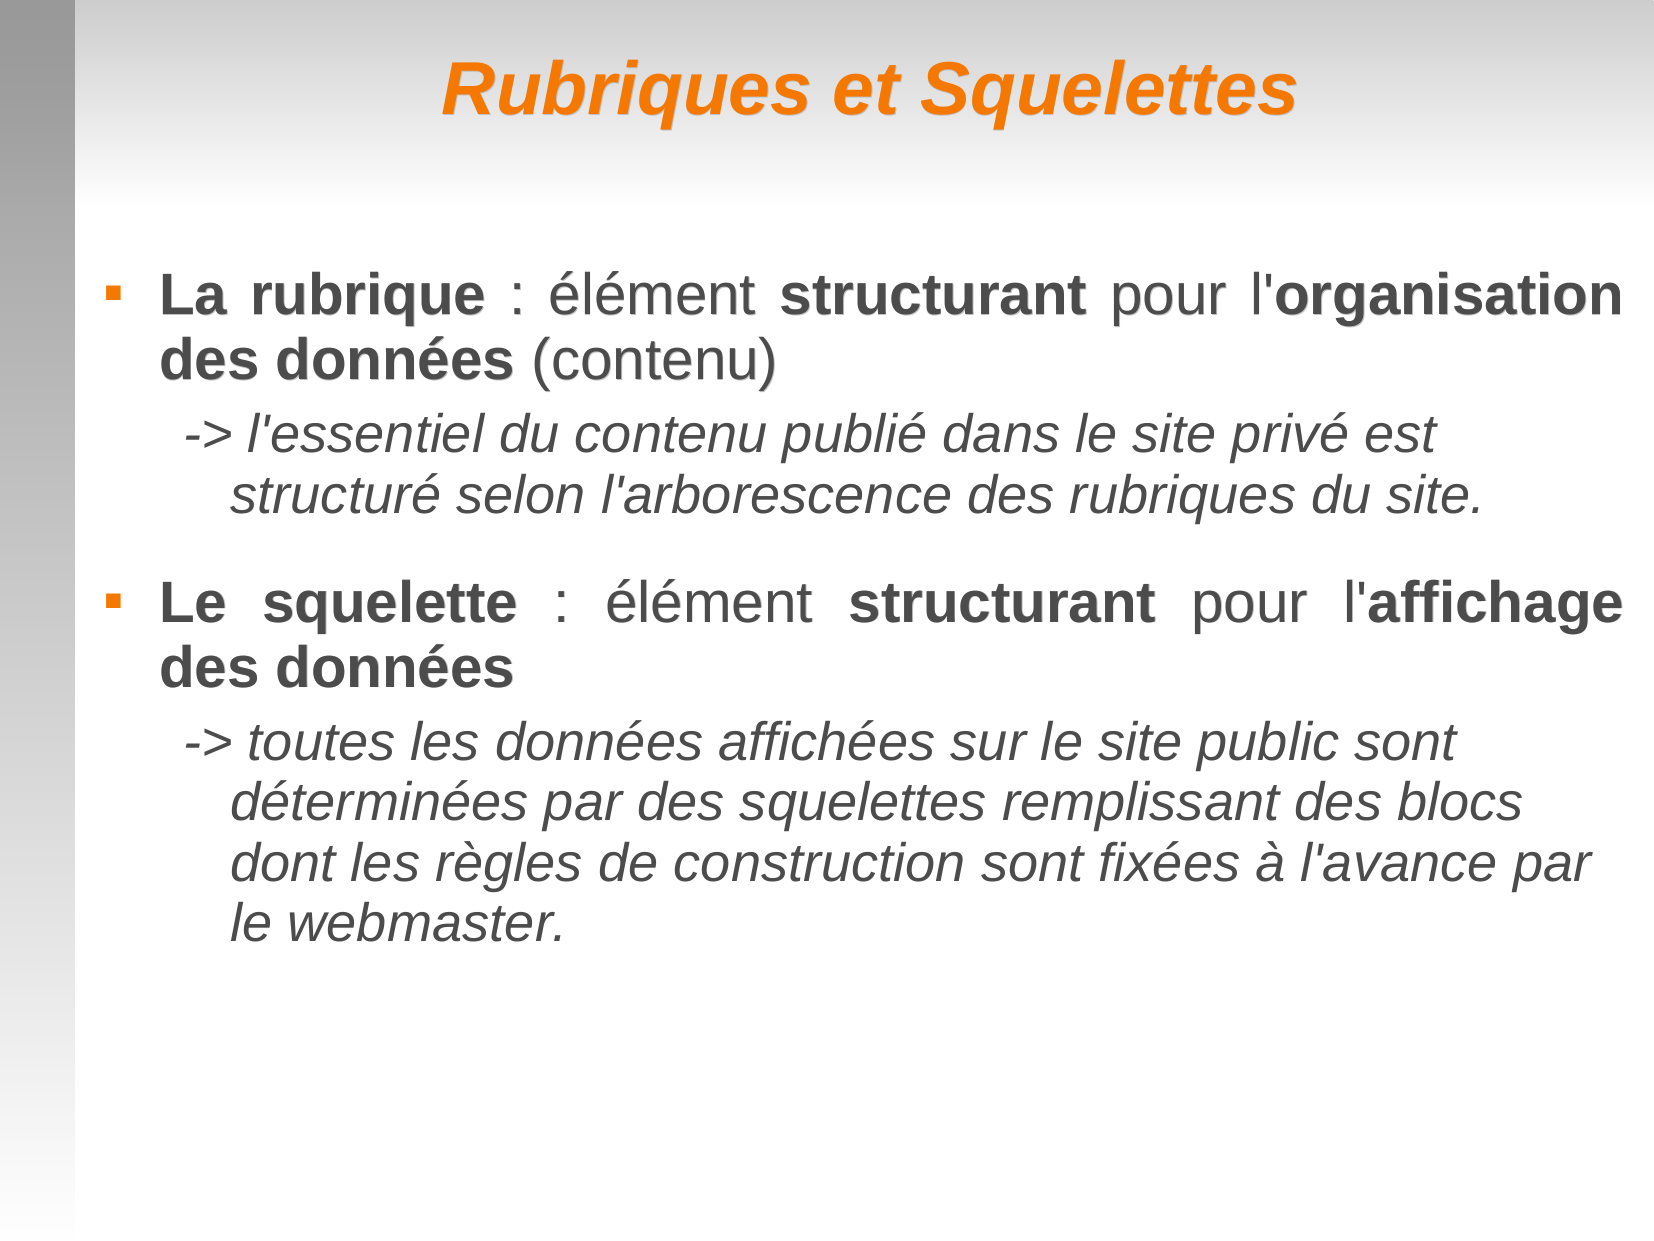

# Rubriques et Squelettes
La rubrique : élément structurant pour l'organisation des données (contenu)
-> l'essentiel du contenu publié dans le site privé est structuré selon l'arborescence des rubriques du site.
Le squelette : élément structurant pour l'affichage des données
-> toutes les données affichées sur le site public sont déterminées par des squelettes remplissant des blocs dont les règles de construction sont fixées à l'avance par le webmaster.